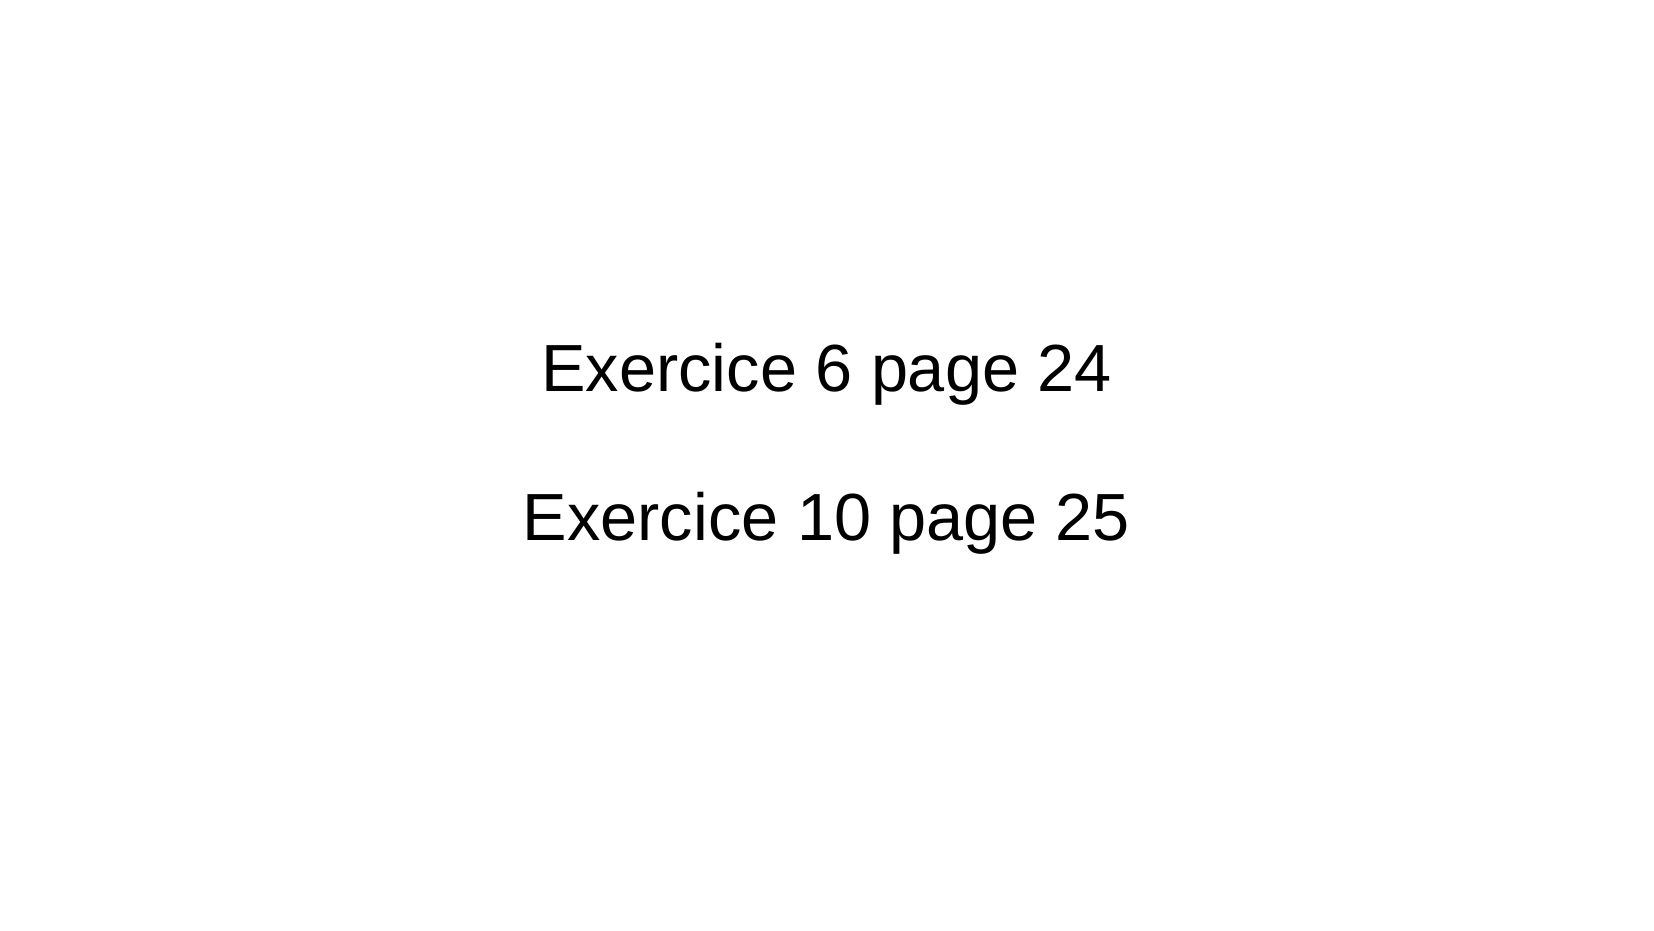

# Exercice 6 page 24
Exercice 10 page 25